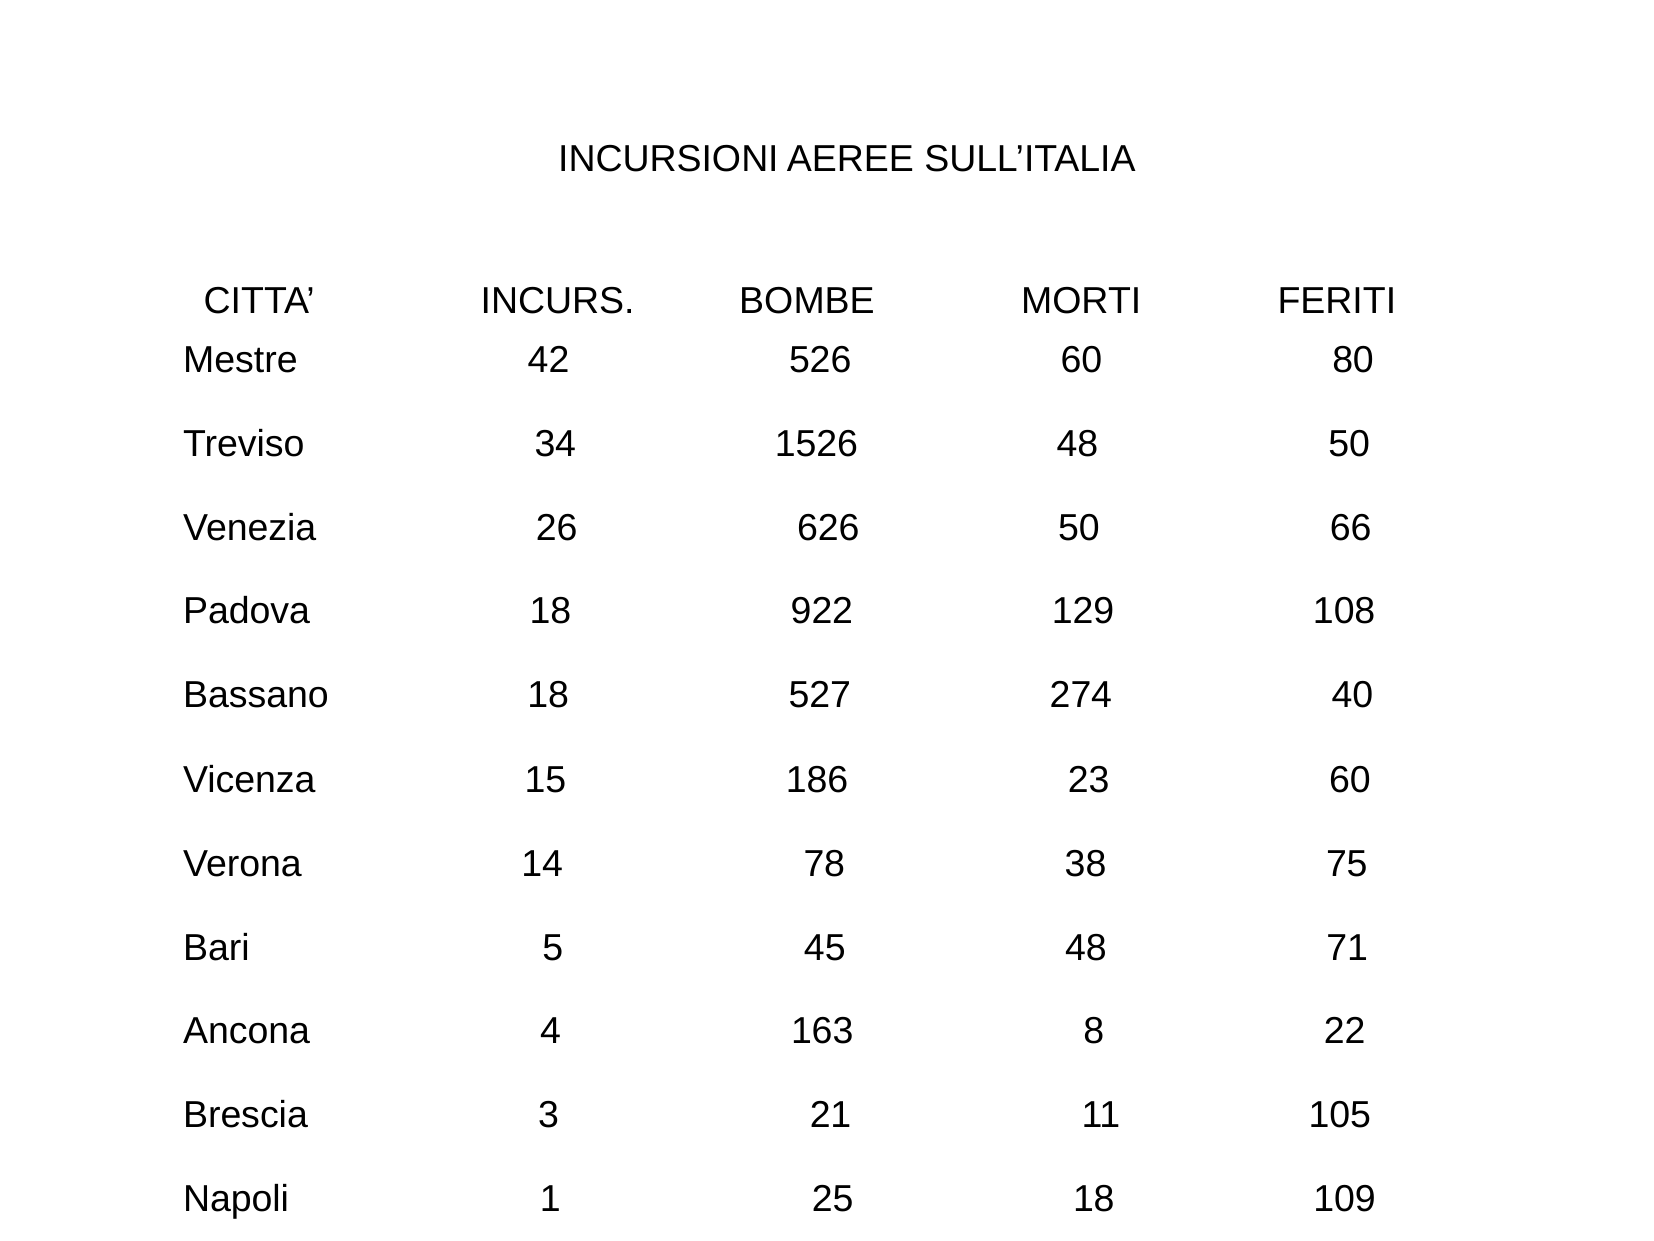

INCURSIONI AEREE SULL’ITALIA
CITTA’ INCURS. BOMBE MORTI FERITI
Mestre 42 526 60 80
Treviso 34 1526 48 50
Venezia 26 626 50 66
Padova 18 922 129 108
Bassano 18 527 274 40
Vicenza 15 186 23 60
Verona 14 78 38 75
Bari 5 45 48 71
Ancona 4 163 8 22
Brescia 3 21 11 105
Napoli 1 25 18 109